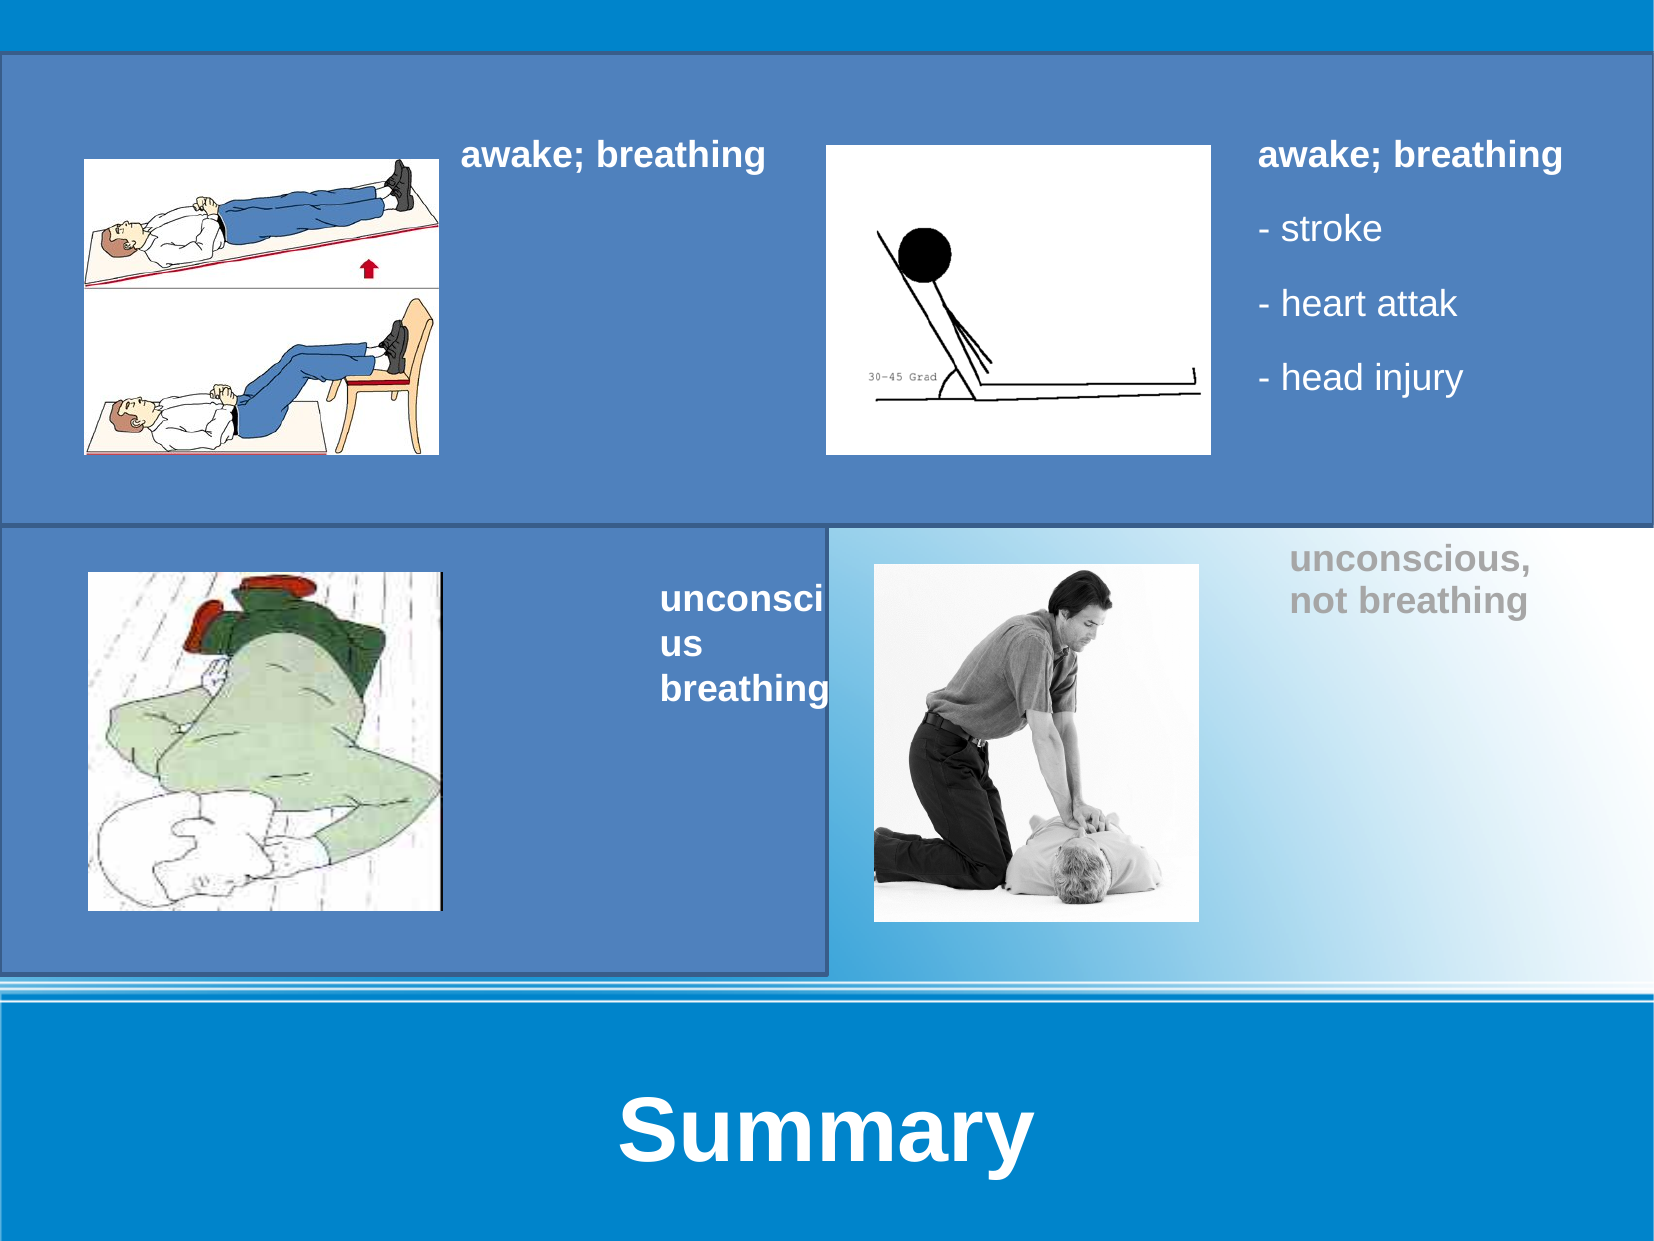

awake; breathing
awake; breathing
- stroke
- heart attak
- head injury
 unconscius breathing
unconscious,
not breathing
Summary